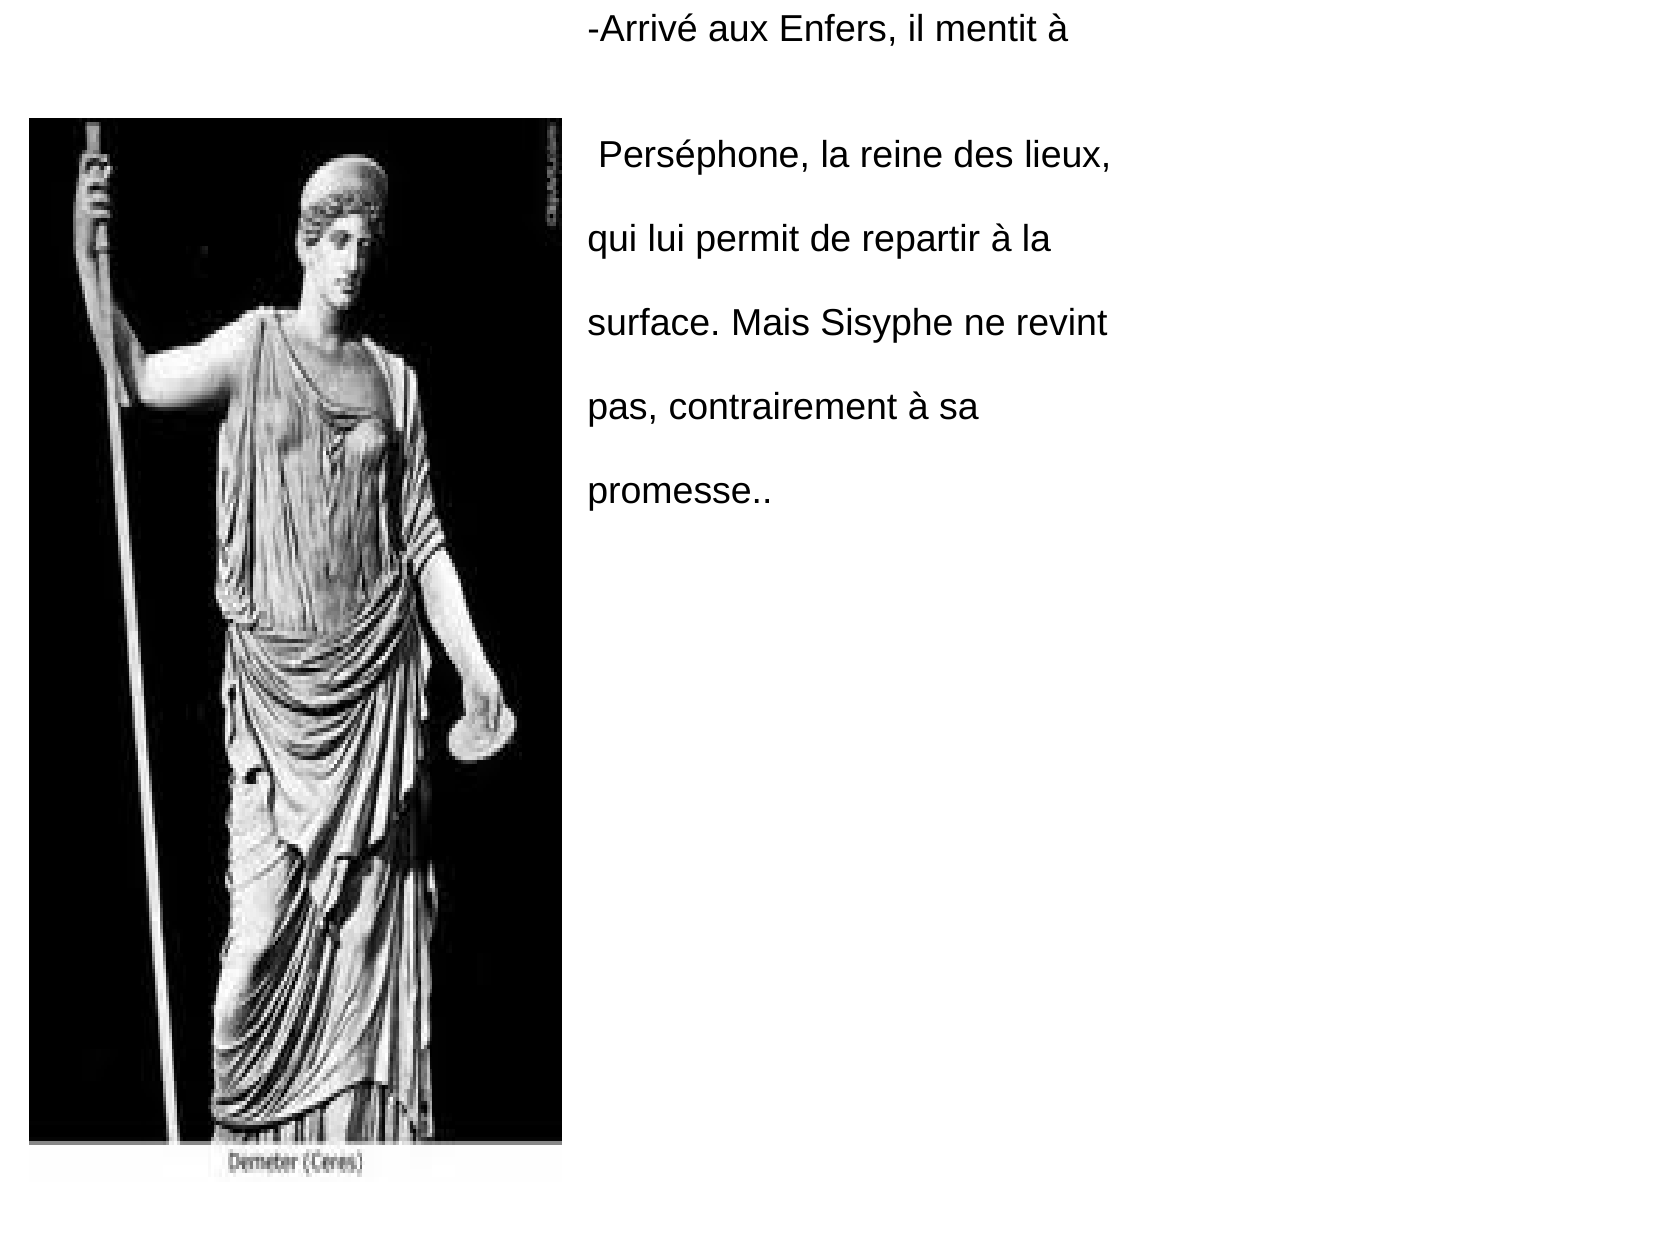

-Arrivé aux Enfers, il mentit à
 Perséphone, la reine des lieux,
qui lui permit de repartir à la
surface. Mais Sisyphe ne revint
pas, contrairement à sa
promesse..